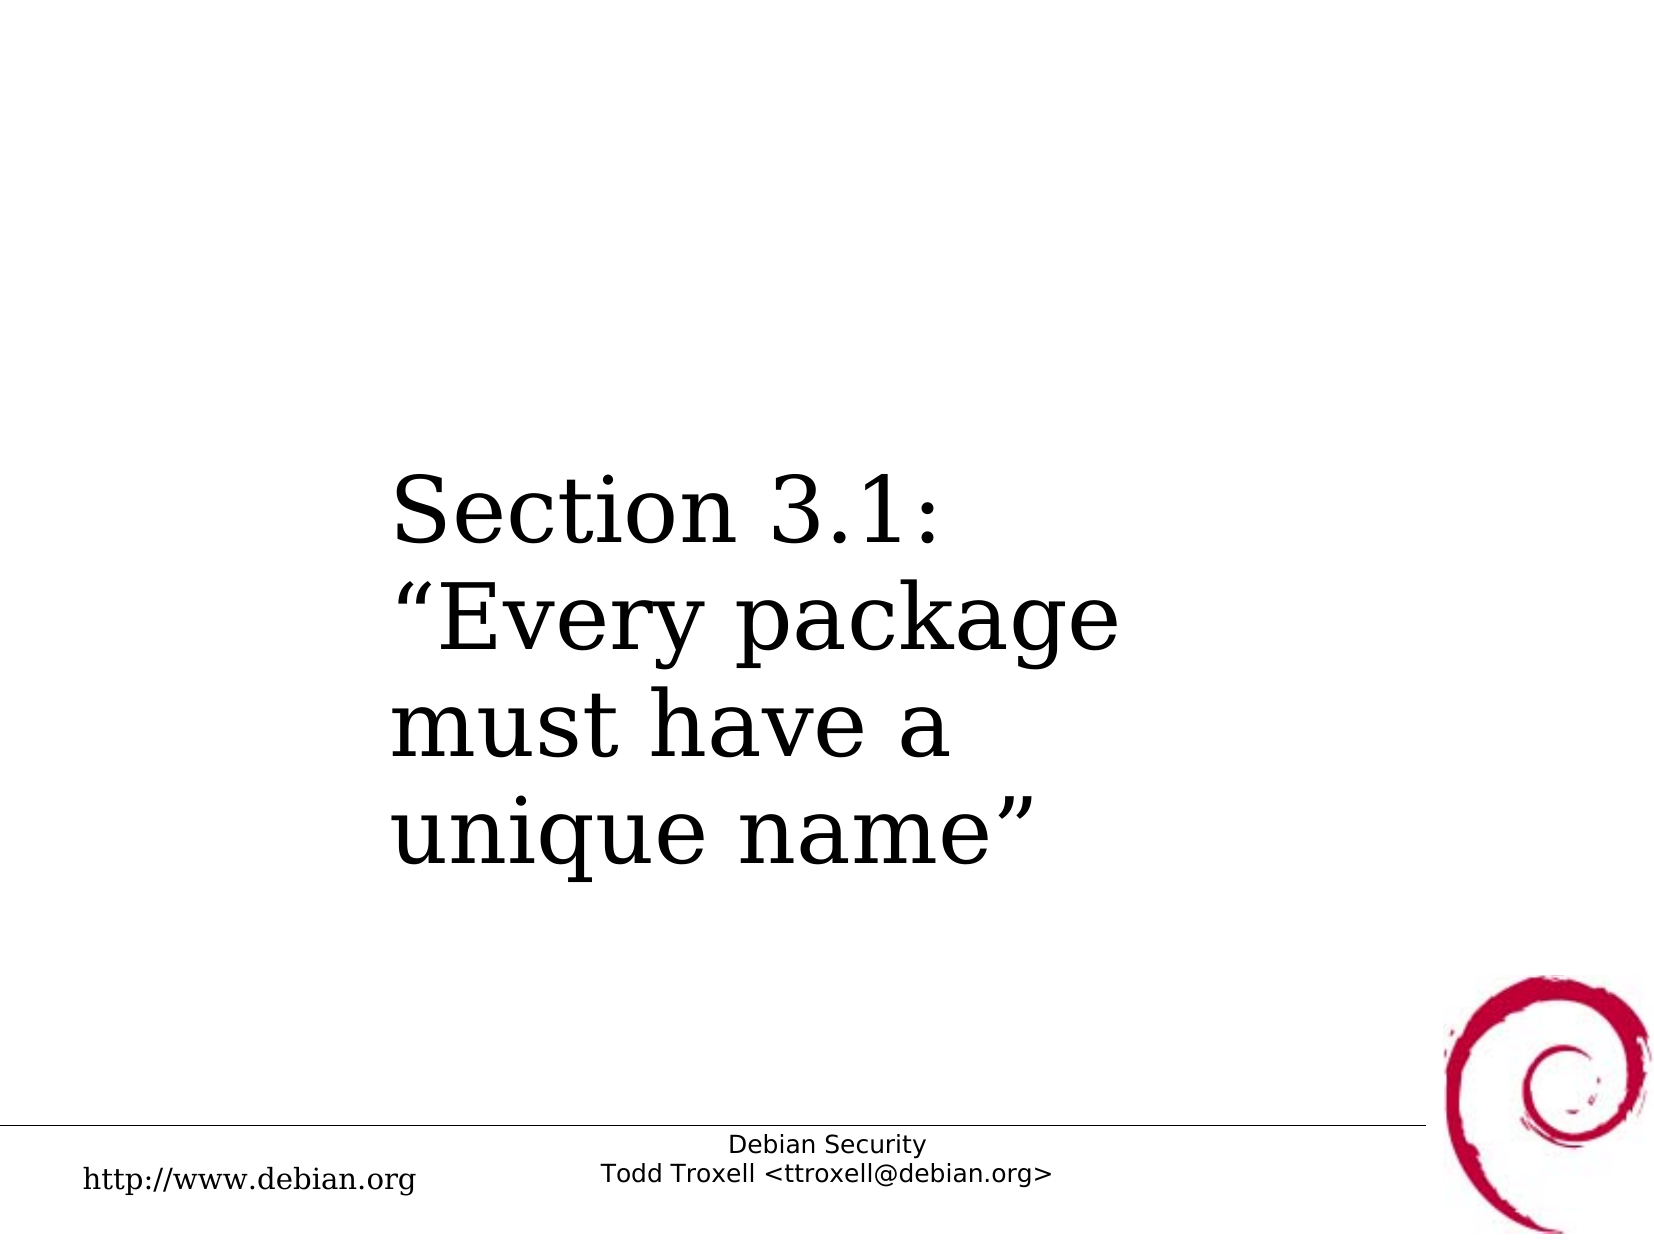

Section 3.1:
“Every package must have a unique name”